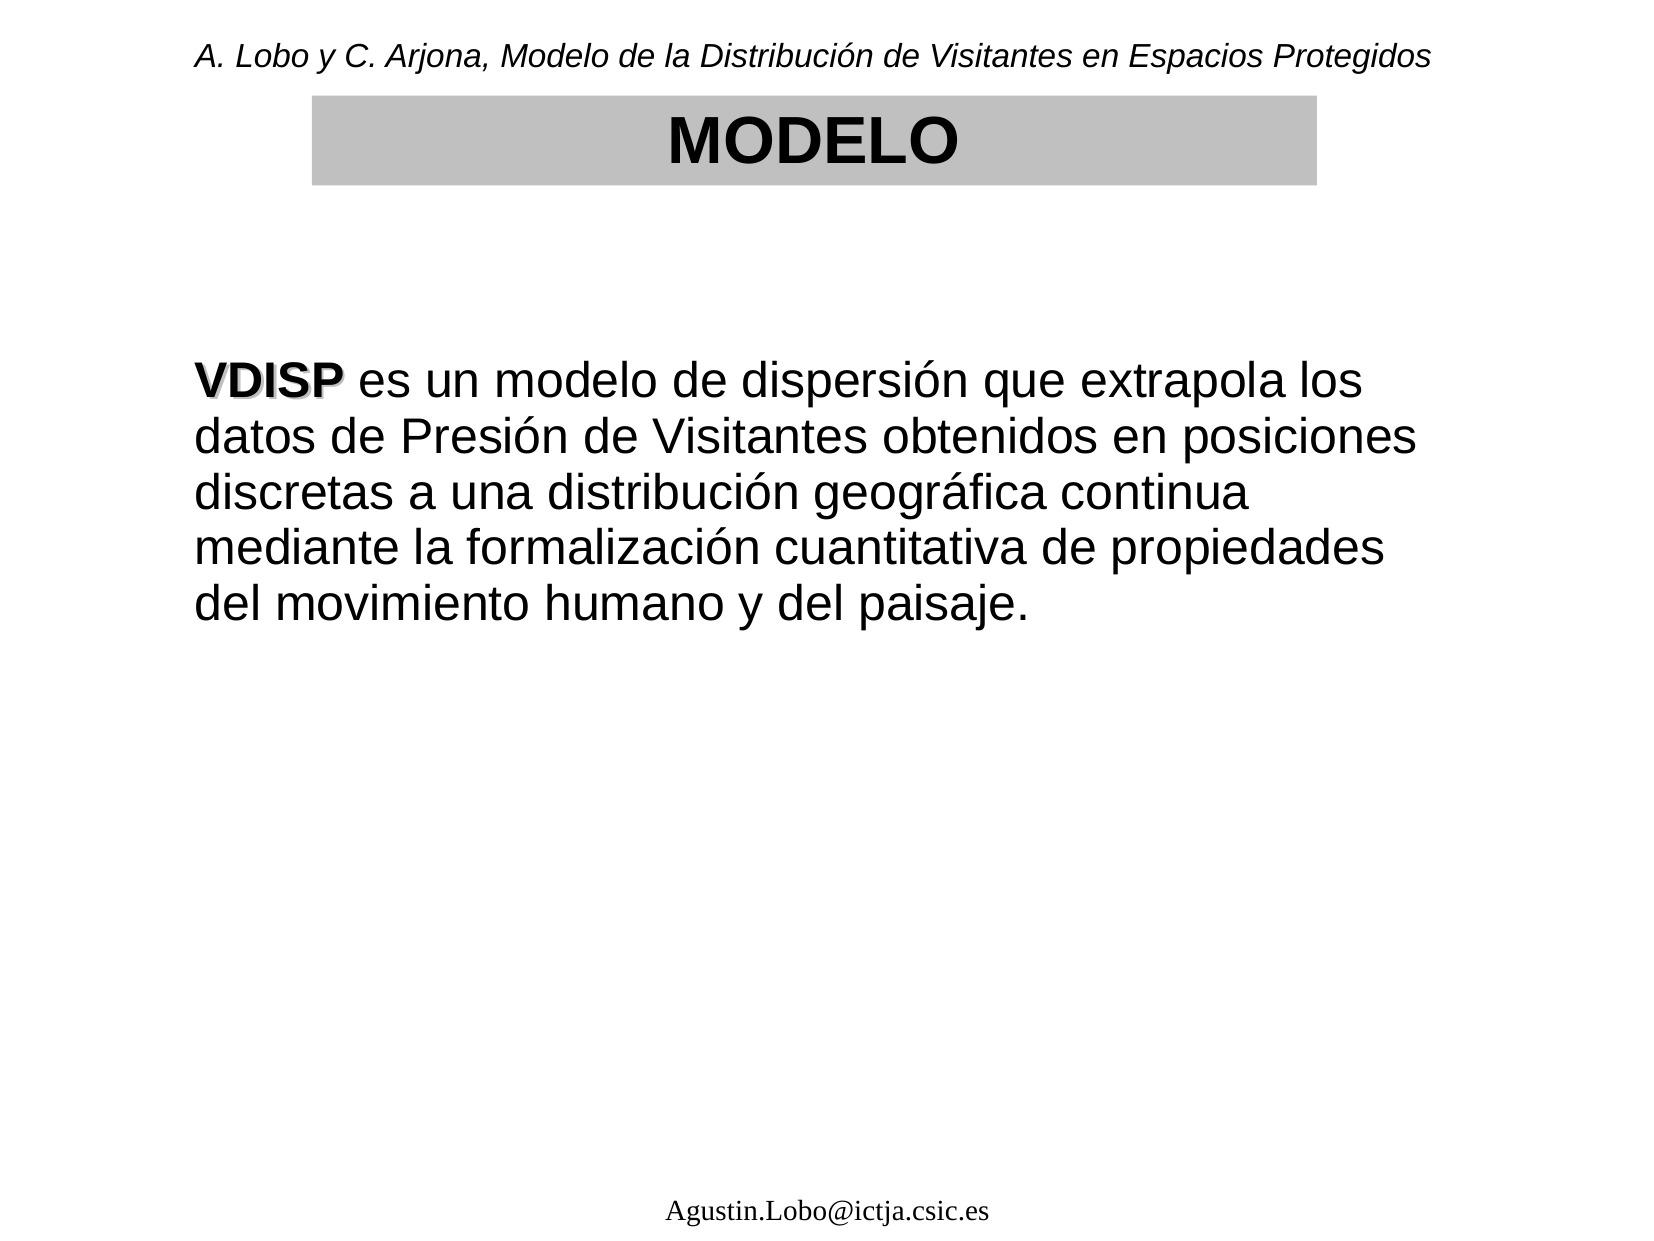

MODELO
VDISP es un modelo de dispersión que extrapola los datos de Presión de Visitantes obtenidos en posiciones discretas a una distribución geográfica continua mediante la formalización cuantitativa de propiedades del movimiento humano y del paisaje.